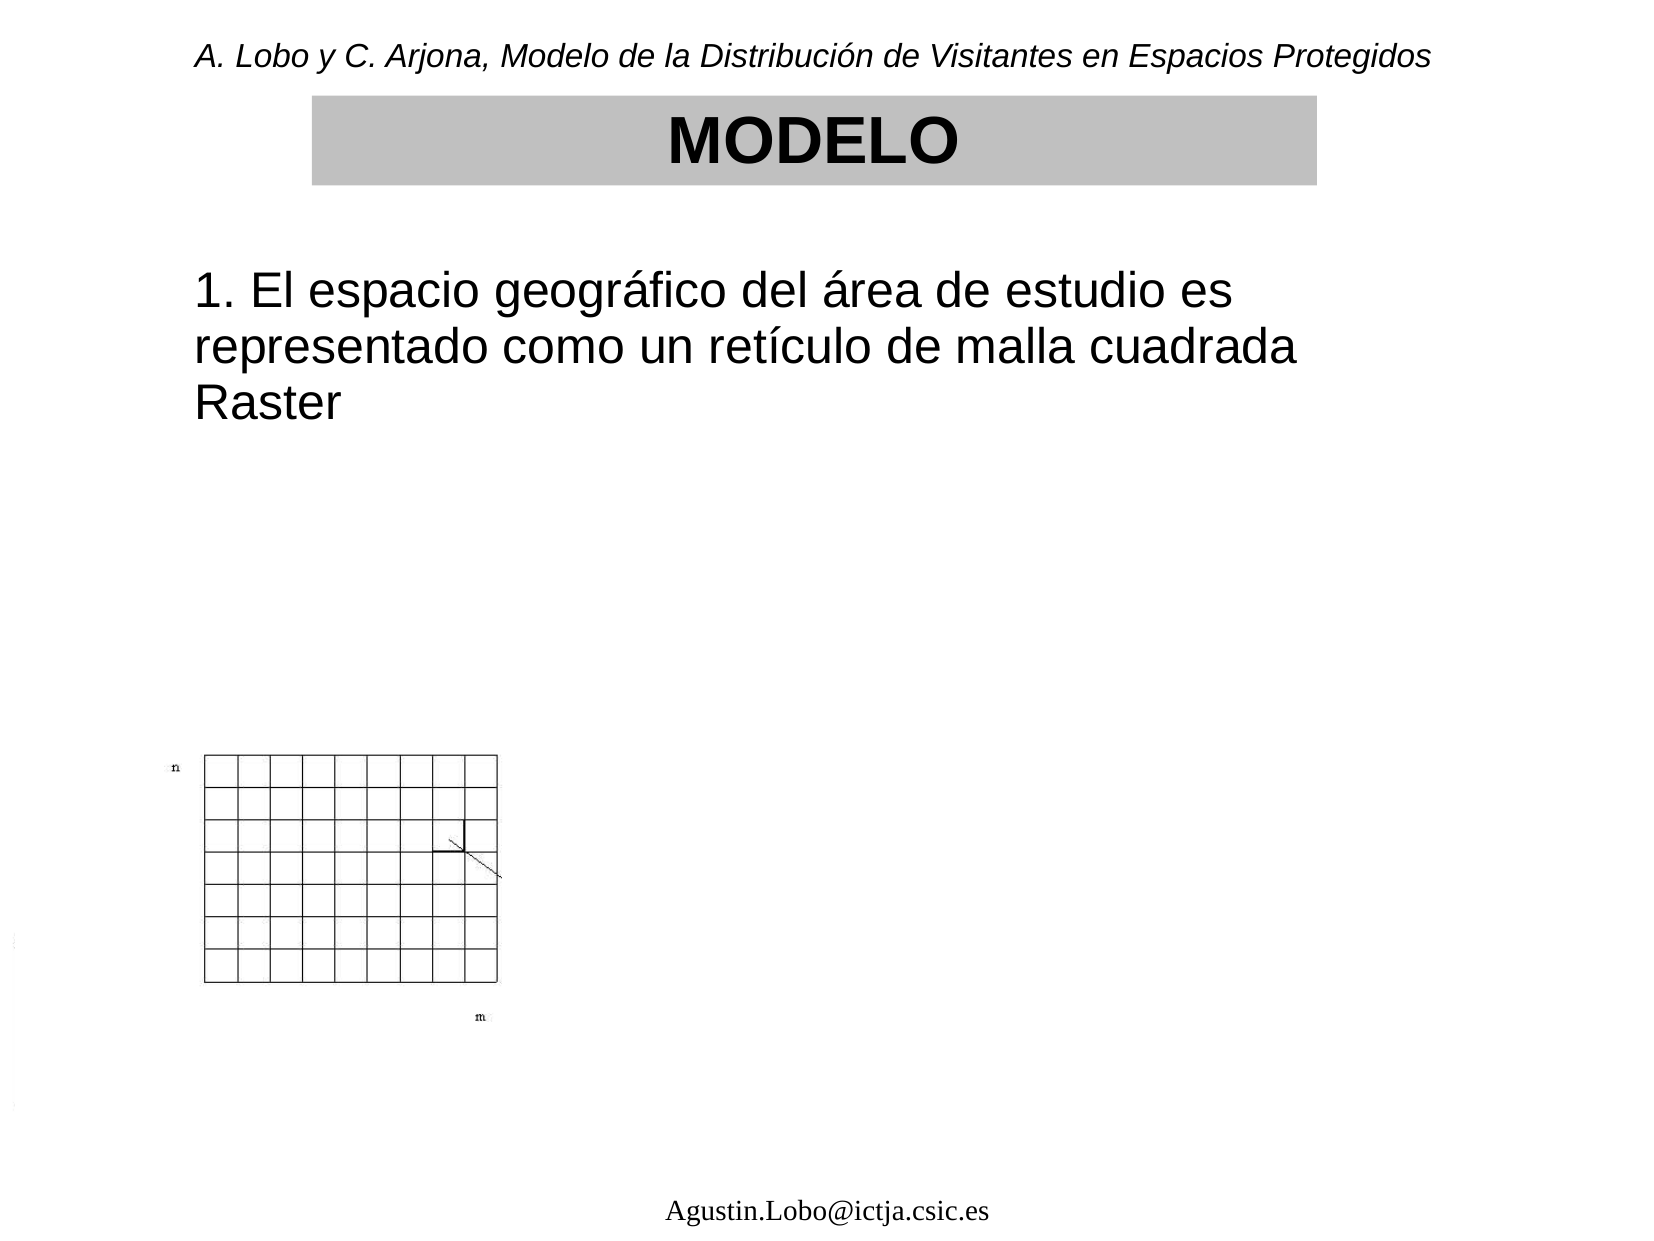

MODELO
1. El espacio geográfico del área de estudio es representado como un retículo de malla cuadrada
Raster